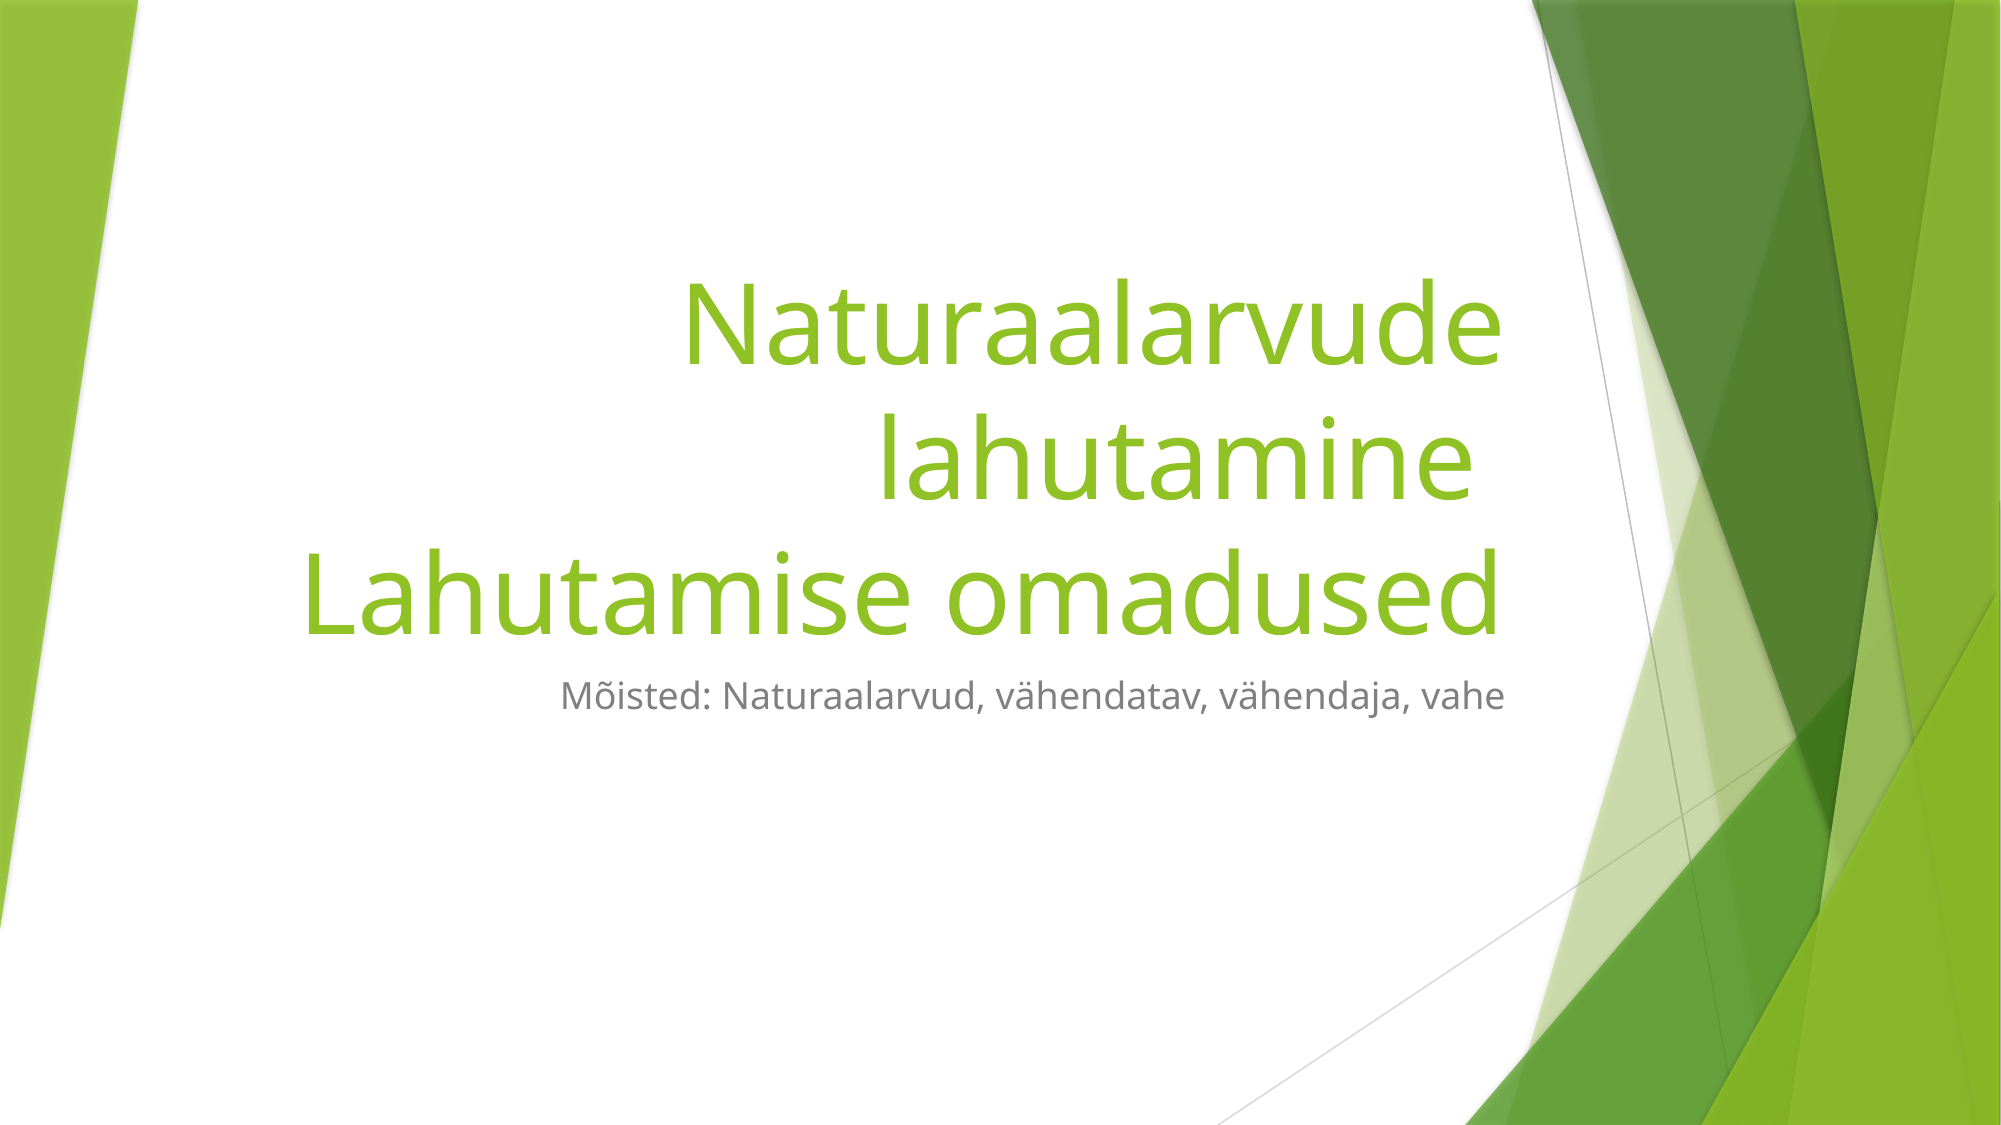

# Naturaalarvude lahutamine Lahutamise omadused
Mõisted: Naturaalarvud, vähendatav, vähendaja, vahe